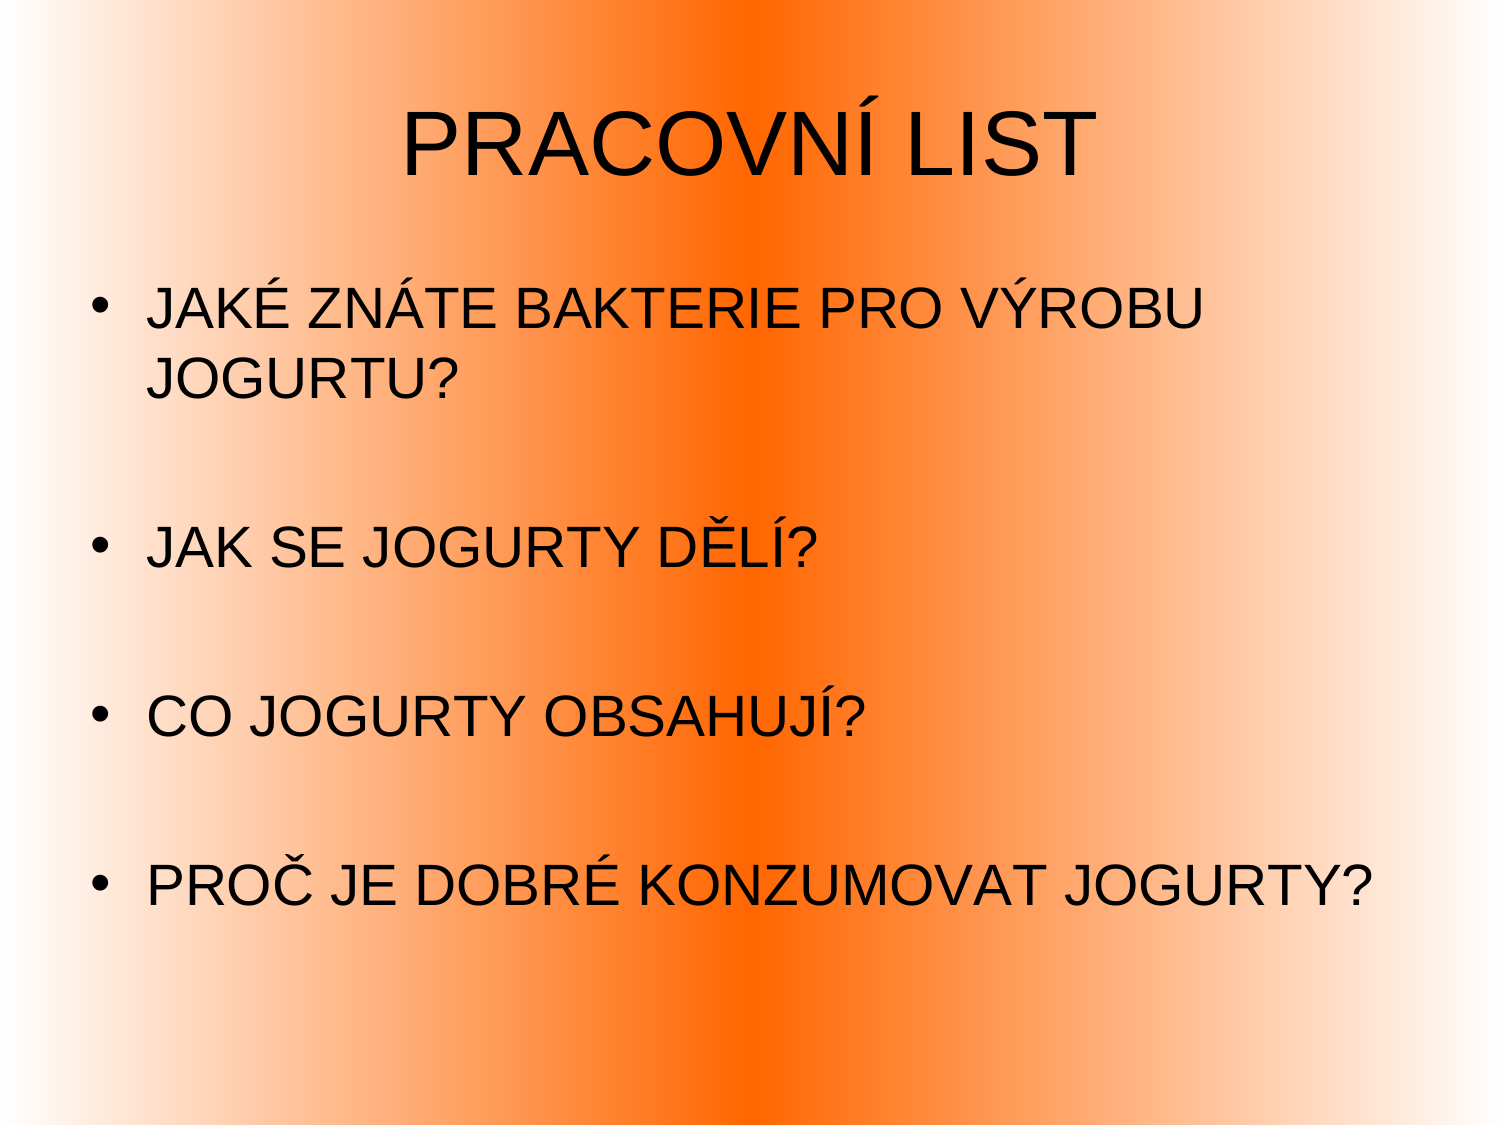

# PRACOVNÍ LIST
JAKÉ ZNÁTE BAKTERIE PRO VÝROBU JOGURTU?
JAK SE JOGURTY DĚLÍ?
CO JOGURTY OBSAHUJÍ?
PROČ JE DOBRÉ KONZUMOVAT JOGURTY?